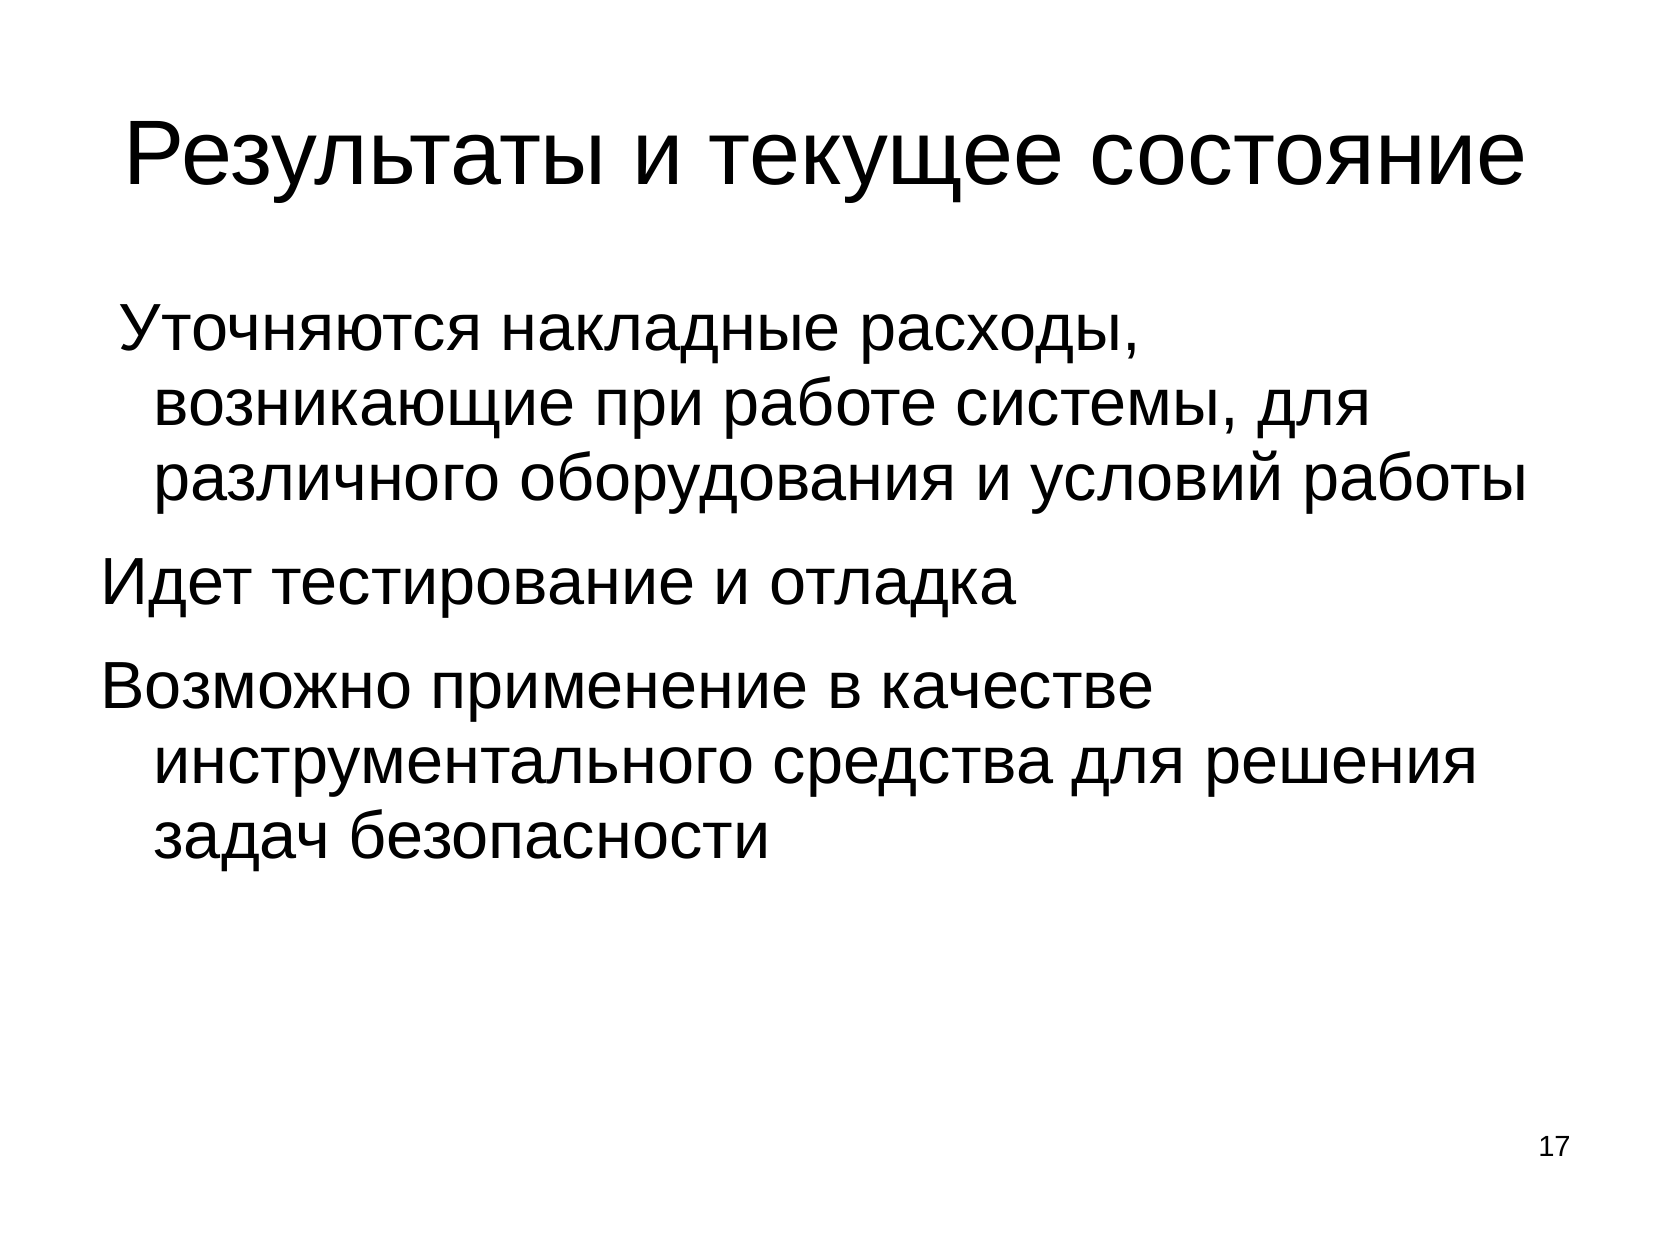

# Результаты и текущее состояние
 Уточняются накладные расходы, возникающие при работе системы, для различного оборудования и условий работы
Идет тестирование и отладка
Возможно применение в качестве инструментального средства для решения задач безопасности
17